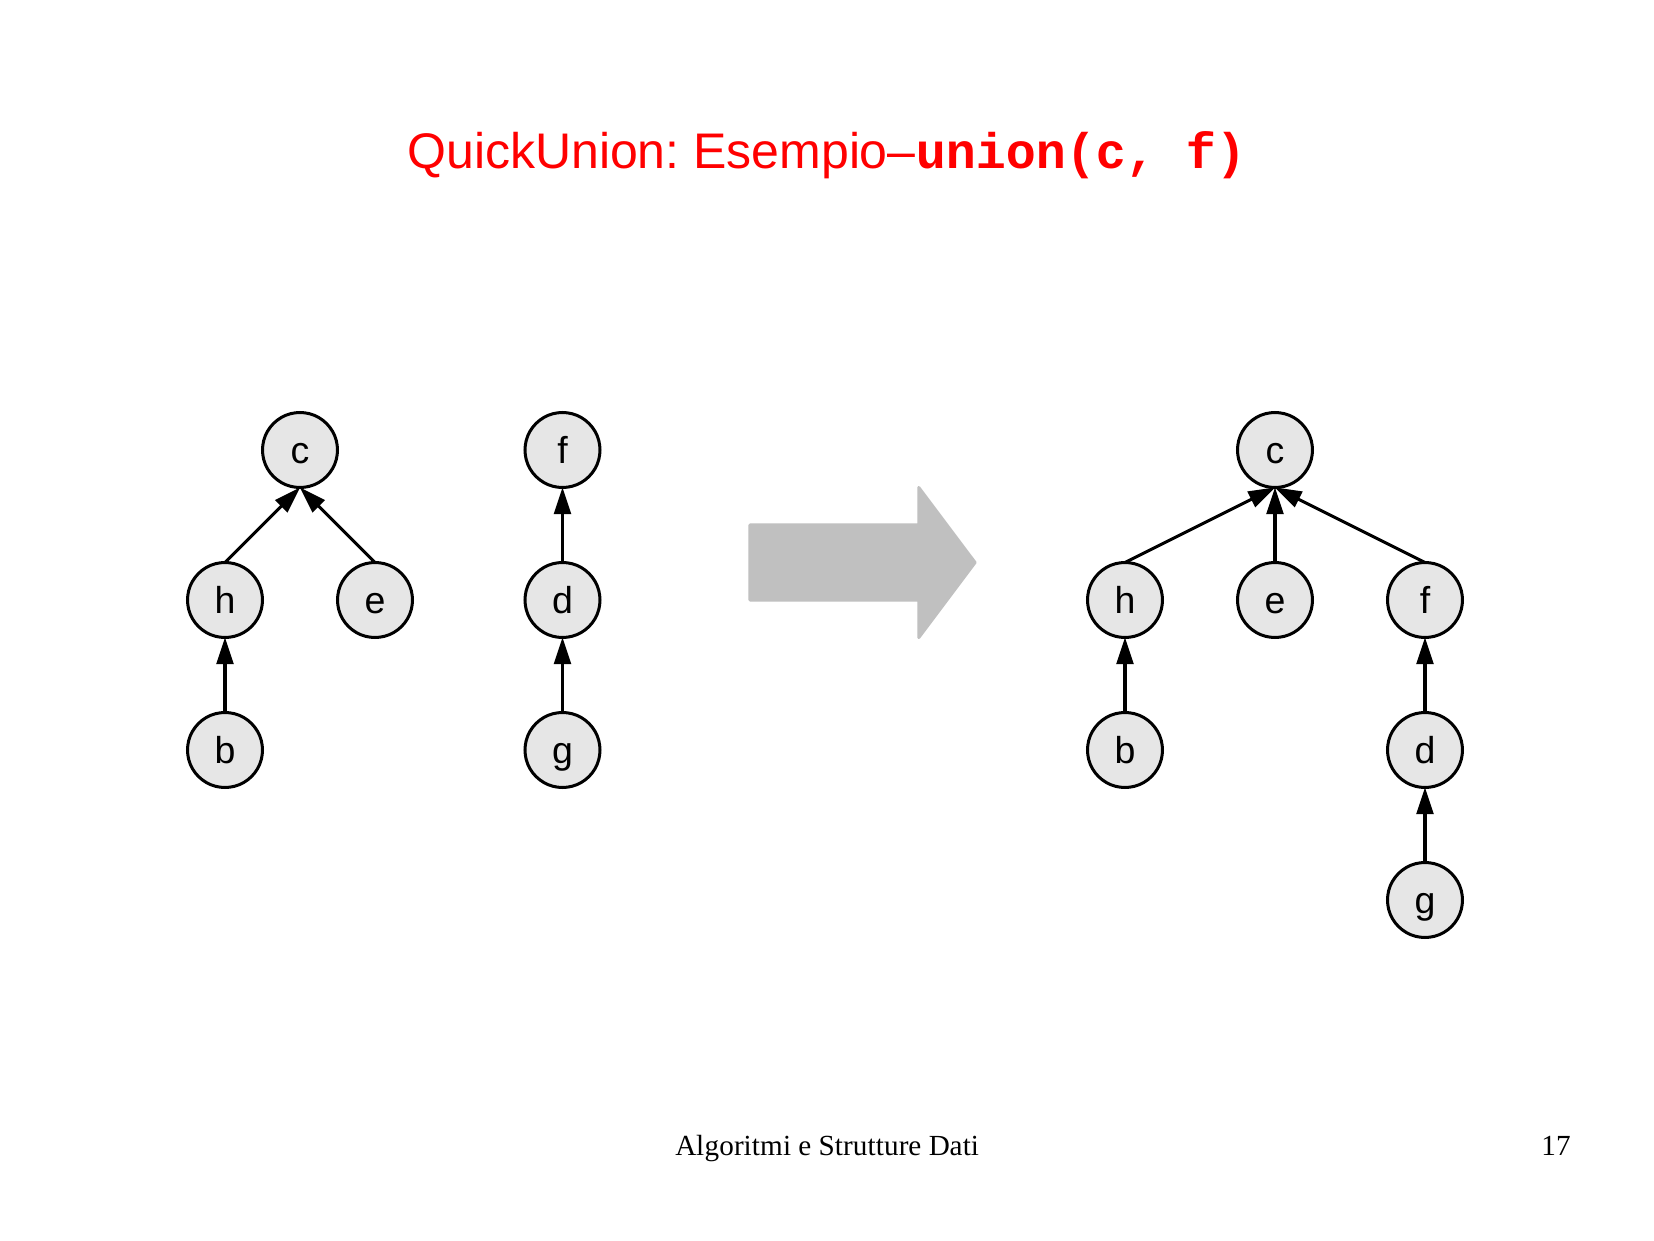

# QuickUnion: Esempio–union(c, f)
c
f
c
h
e
d
h
e
f
b
g
b
d
g
Algoritmi e Strutture Dati
17